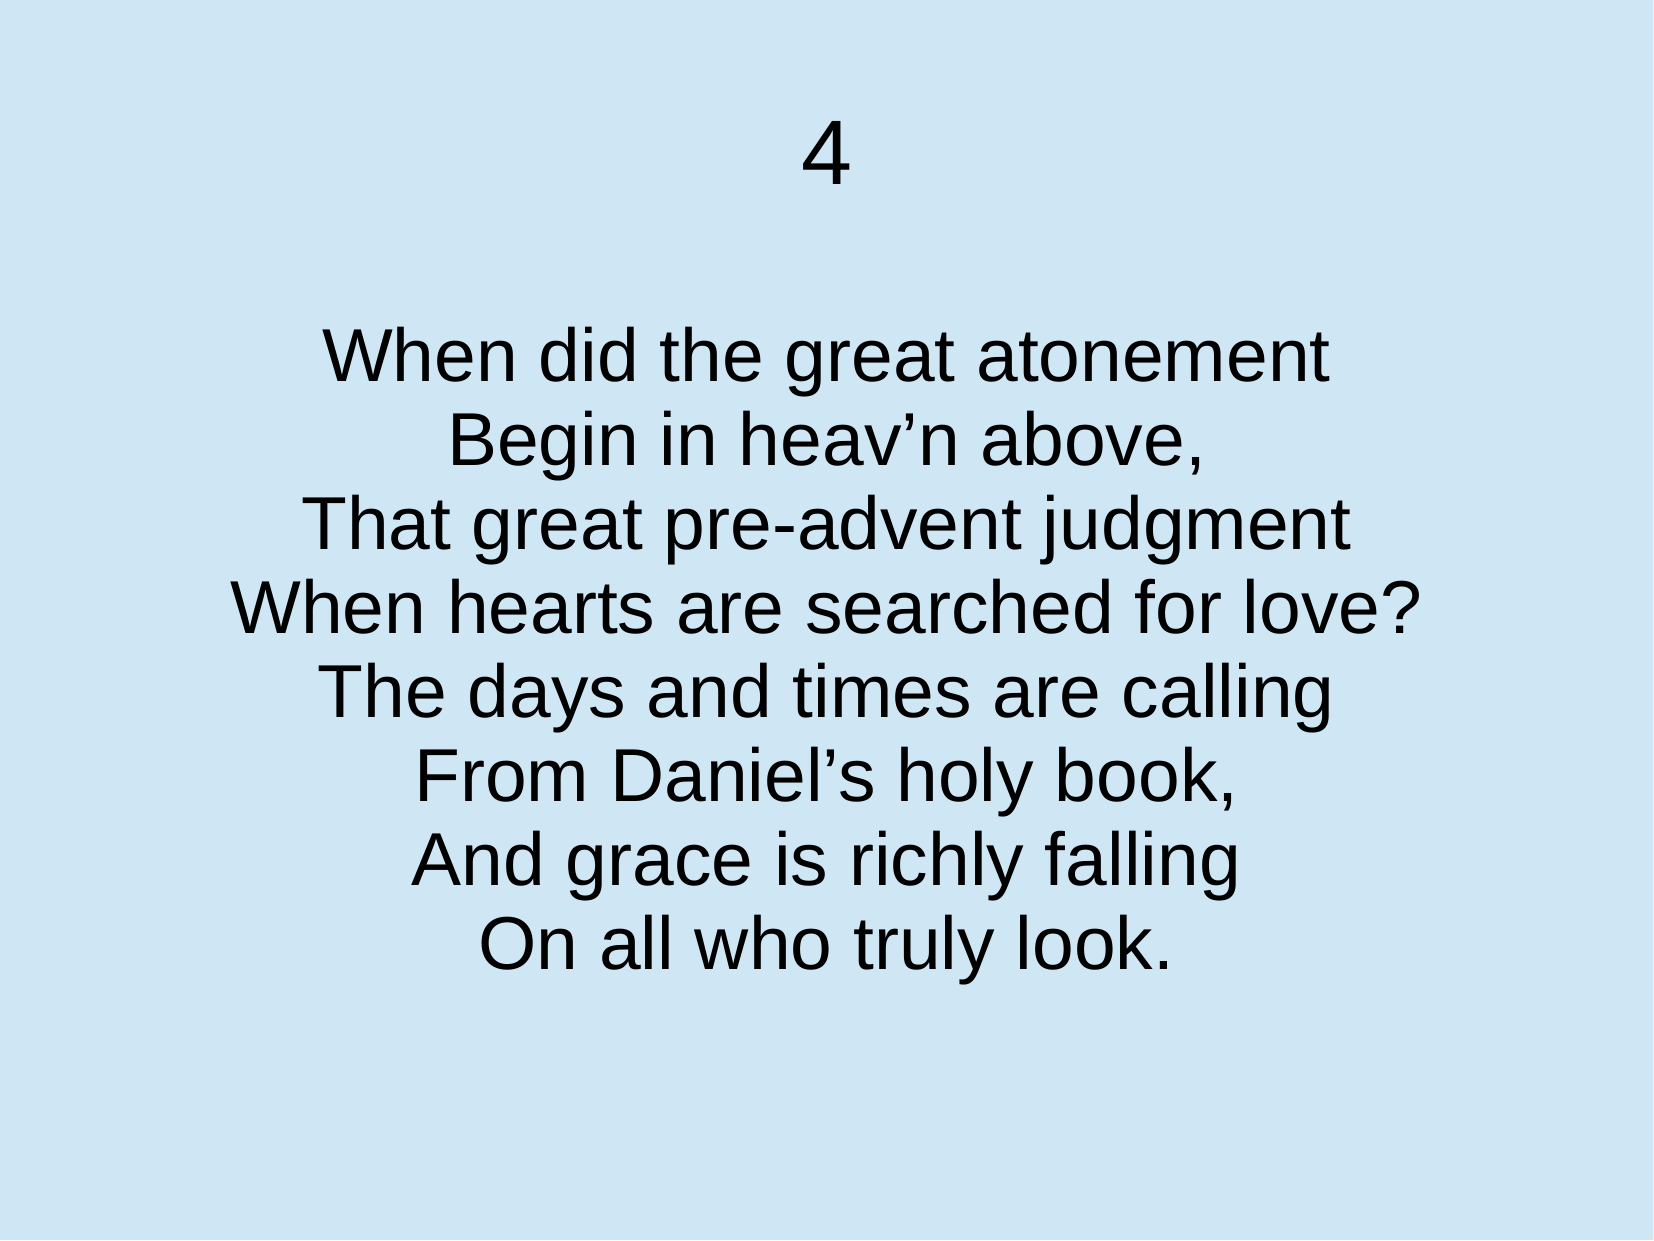

# 4
When did the great atonement
Begin in heav’n above,
That great pre-advent judgment
When hearts are searched for love?
The days and times are calling
From Daniel’s holy book,
And grace is richly falling
On all who truly look.